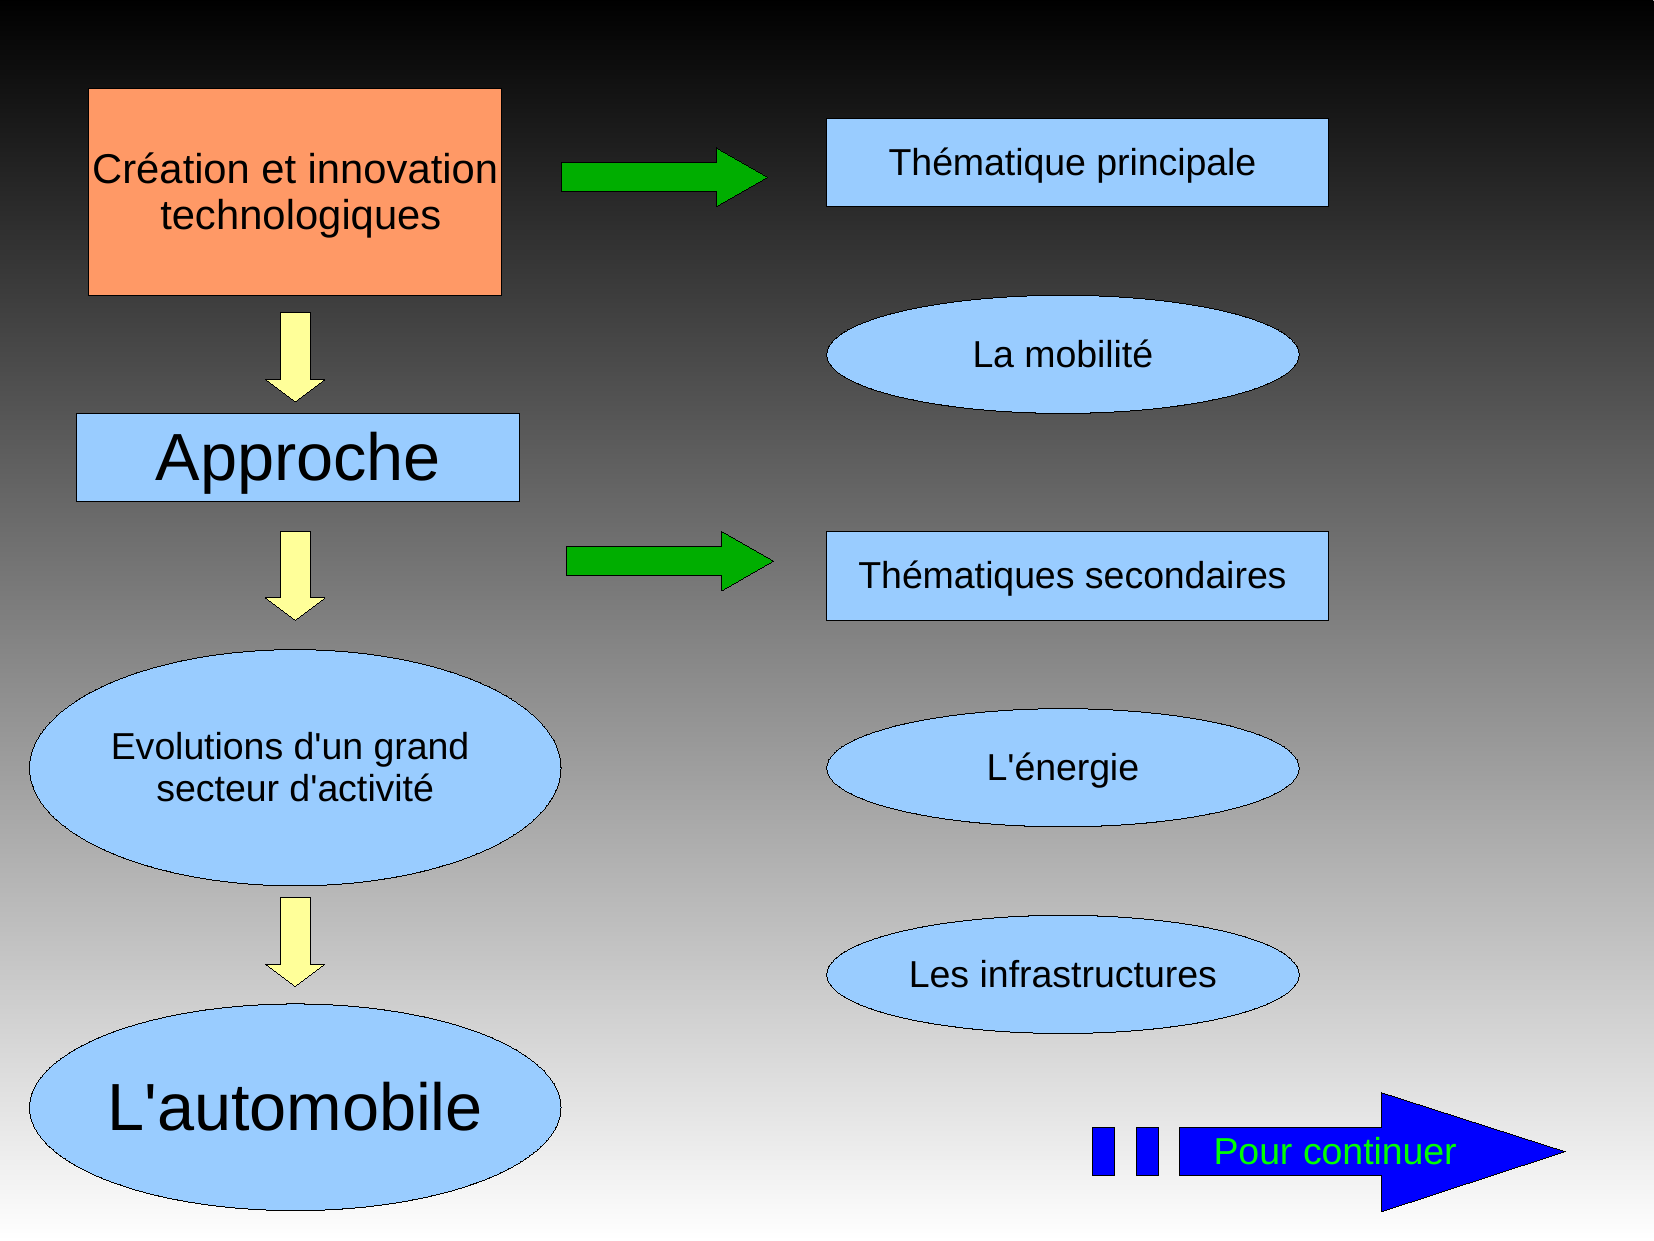

Création et innovation
 technologiques
Thématique principale
La mobilité
Approche
Thématiques secondaires
Evolutions d'un grand
secteur d'activité
L'énergie
Les infrastructures
L'automobile
Pour continuer